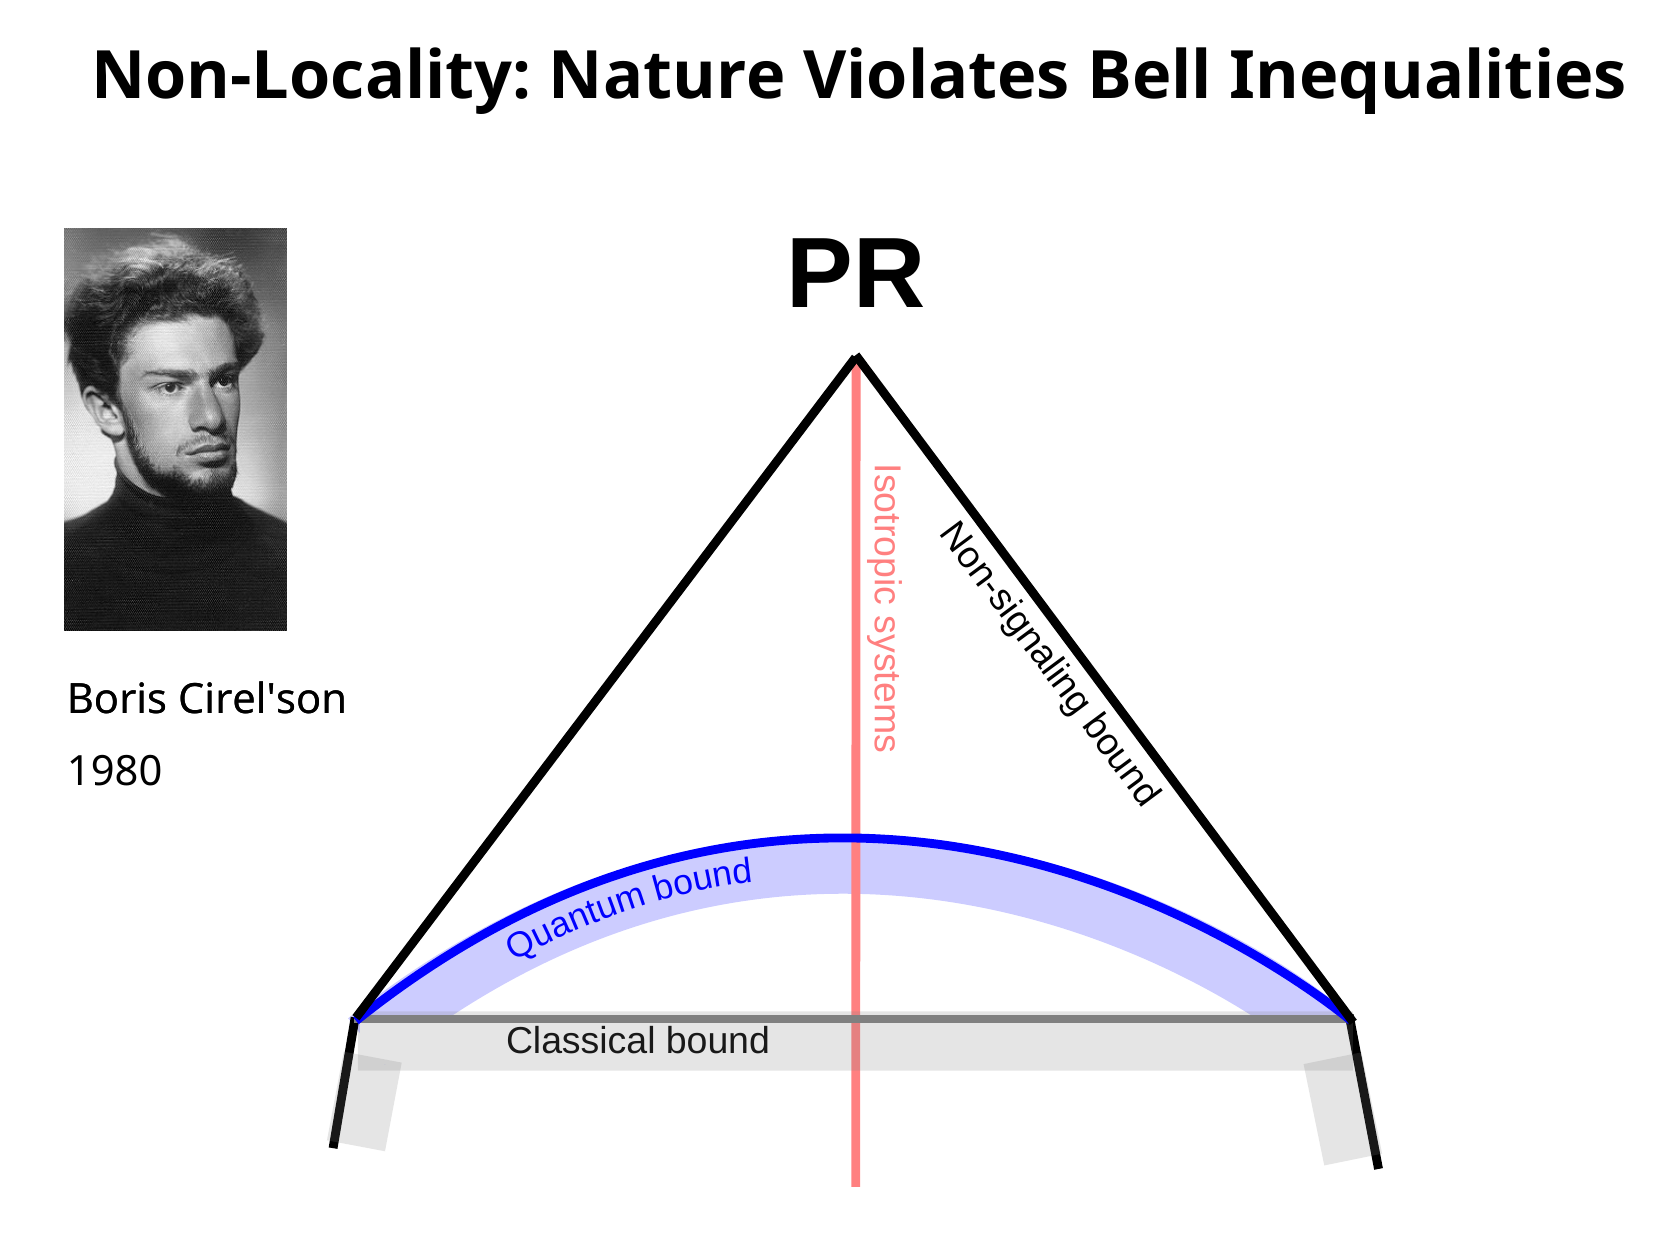

Non-Locality: Nature Violates Bell Inequalities
PR
Isotropic systems
Boris Cirel'son
Boris Cirel'son
Non-signaling bound
1980
Quantum bound
Classical bound